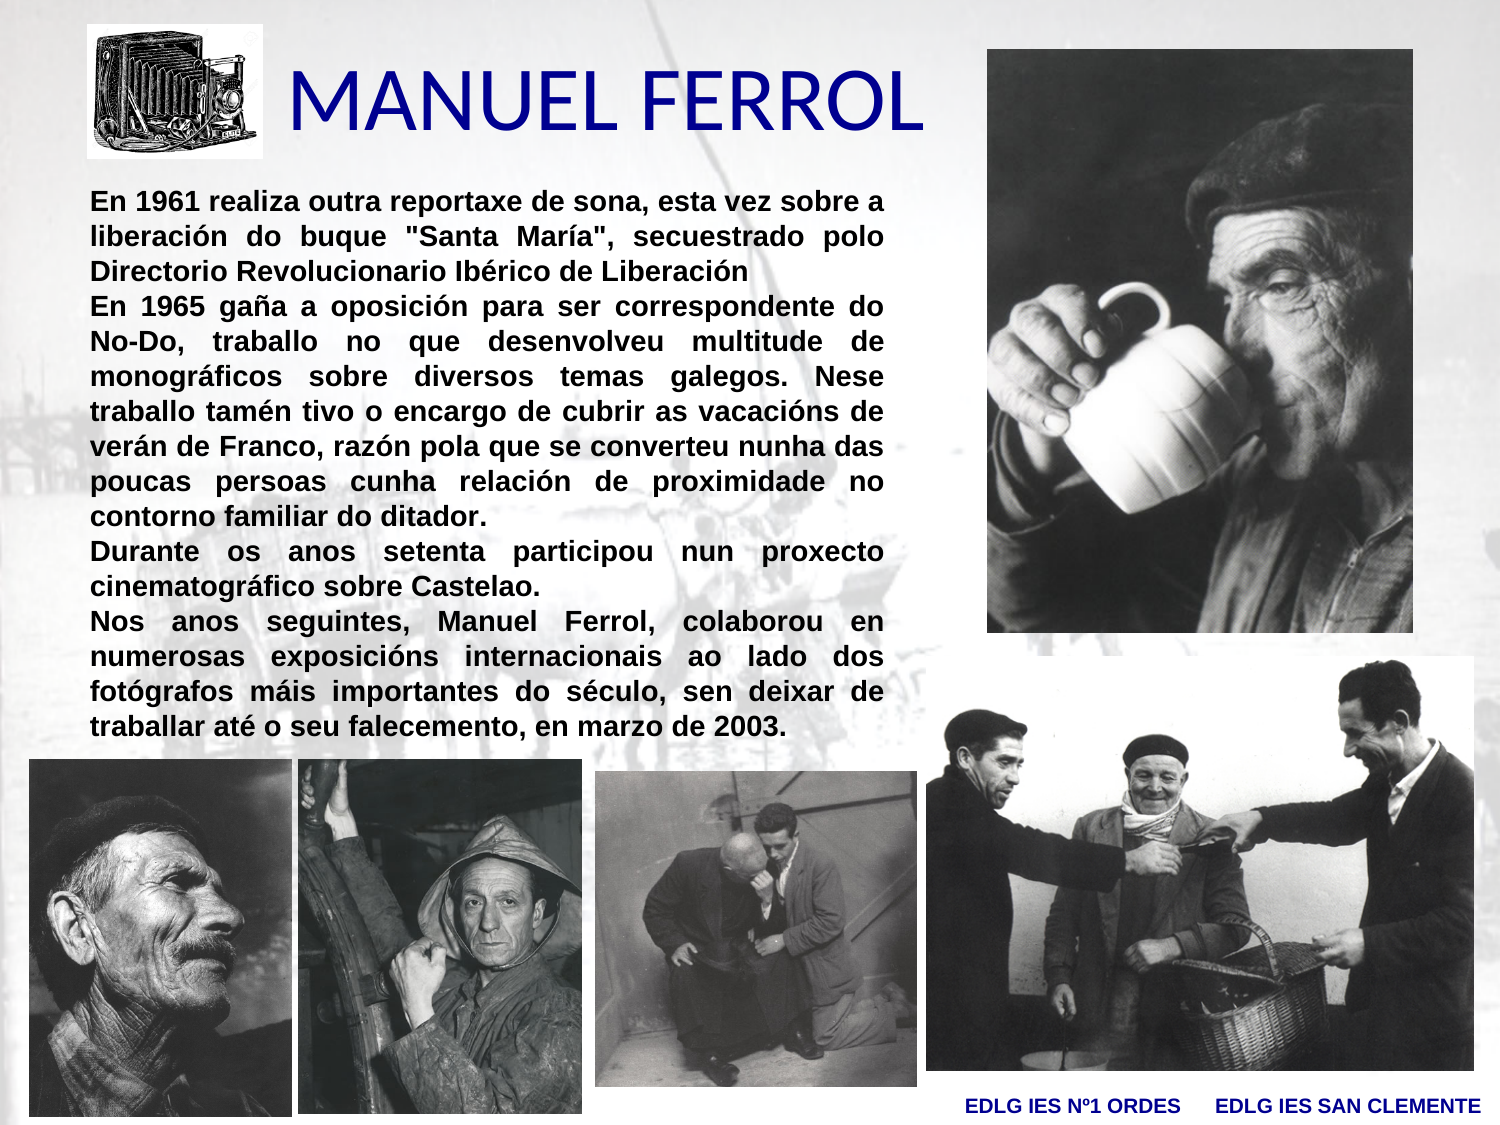

# MANUEL FERROL
En 1961 realiza outra reportaxe de sona, esta vez sobre a liberación do buque "Santa María", secuestrado polo Directorio Revolucionario Ibérico de Liberación
En 1965 gaña a oposición para ser correspondente do No-Do, traballo no que desenvolveu multitude de monográficos sobre diversos temas galegos. Nese traballo tamén tivo o encargo de cubrir as vacacións de verán de Franco, razón pola que se converteu nunha das poucas persoas cunha relación de proximidade no contorno familiar do ditador.
Durante os anos setenta participou nun proxecto cinematográfico sobre Castelao.
Nos anos seguintes, Manuel Ferrol, colaborou en numerosas exposicións internacionais ao lado dos fotógrafos máis importantes do século, sen deixar de traballar até o seu falecemento, en marzo de 2003.
EDLG IES Nº1 ORDES EDLG IES SAN CLEMENTE